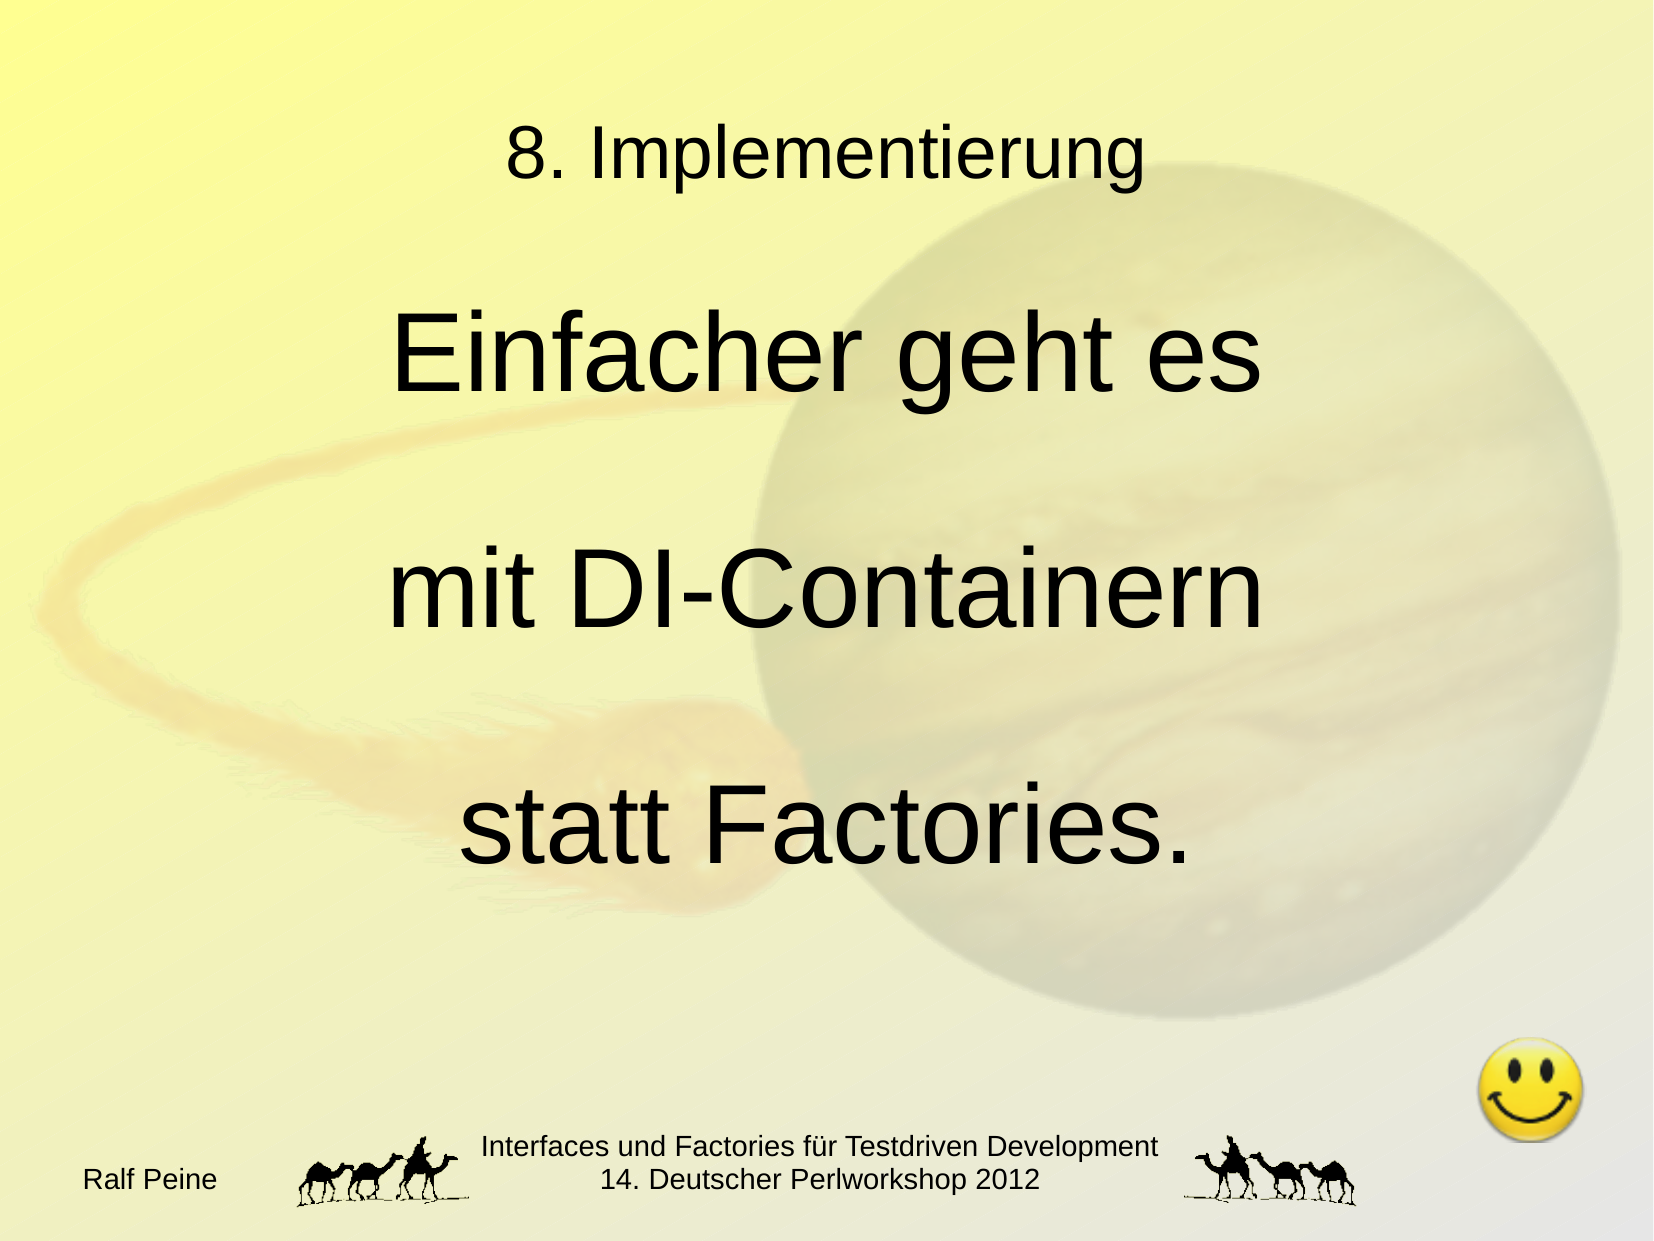

# 8. Implementierung
Einfacher geht es
mit DI-Containern
statt Factories.